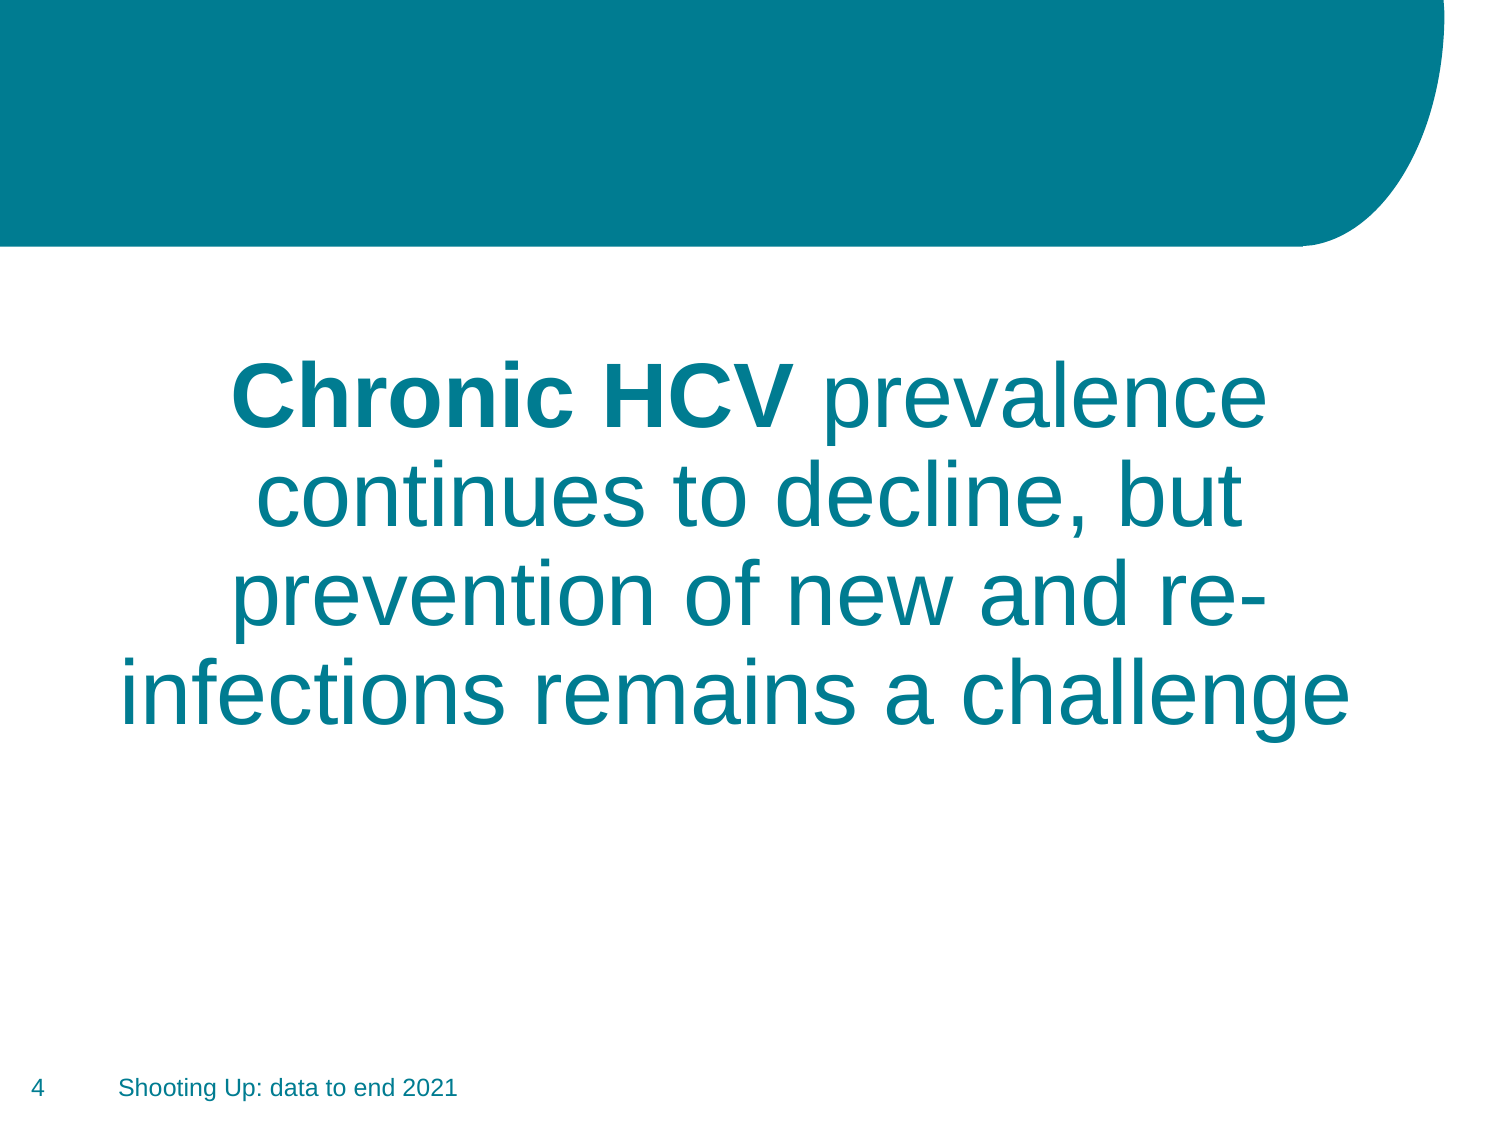

# Chronic HCV prevalence continues to decline, but prevention of new and re-infections remains a challenge
1
Shooting Up: data to end 2021